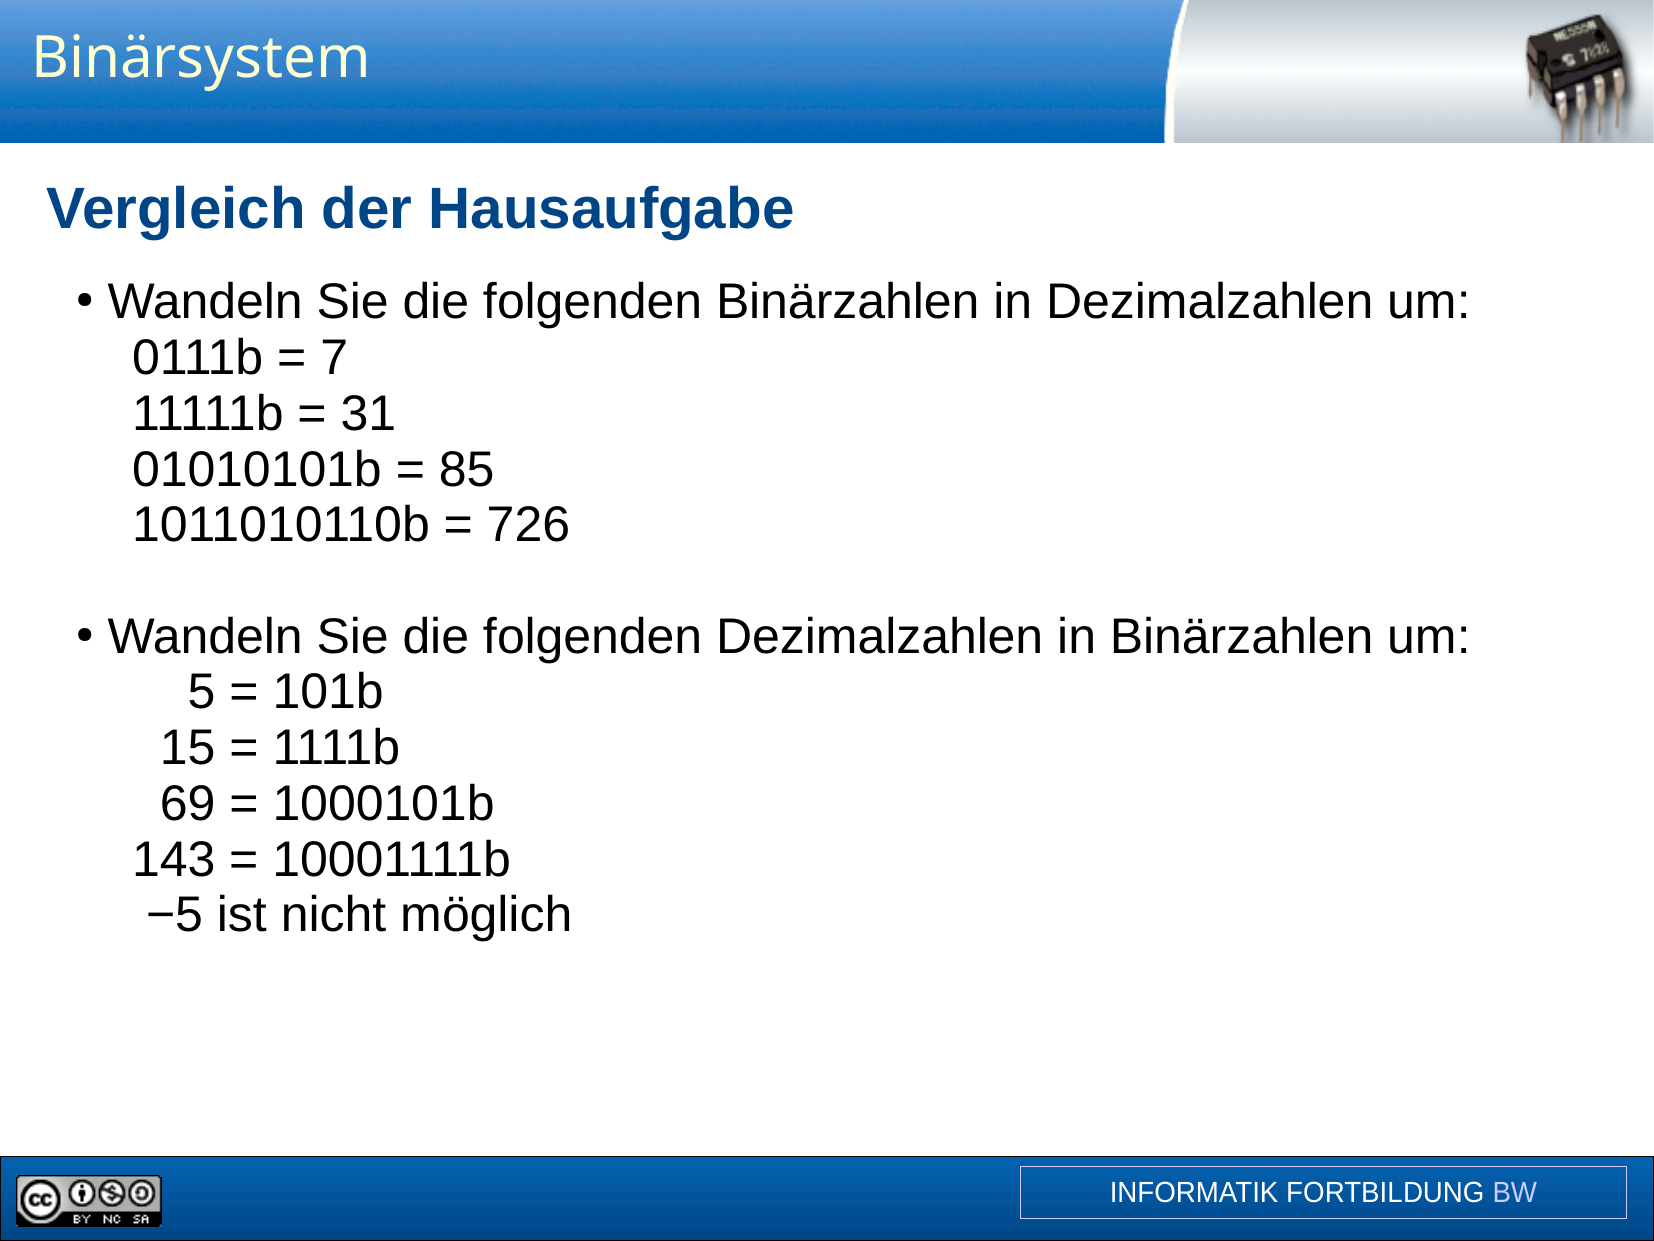

# Binärsystem
Vergleich der Hausaufgabe
 Wandeln Sie die folgenden Binärzahlen in Dezimalzahlen um: 
0111b = 7
11111b = 31
01010101b = 85
1011010110b = 726
 Wandeln Sie die folgenden Dezimalzahlen in Binärzahlen um: 
 5 = 101b
 15 = 1111b
 69 = 1000101b
143 = 10001111b
 −5 ist nicht möglich